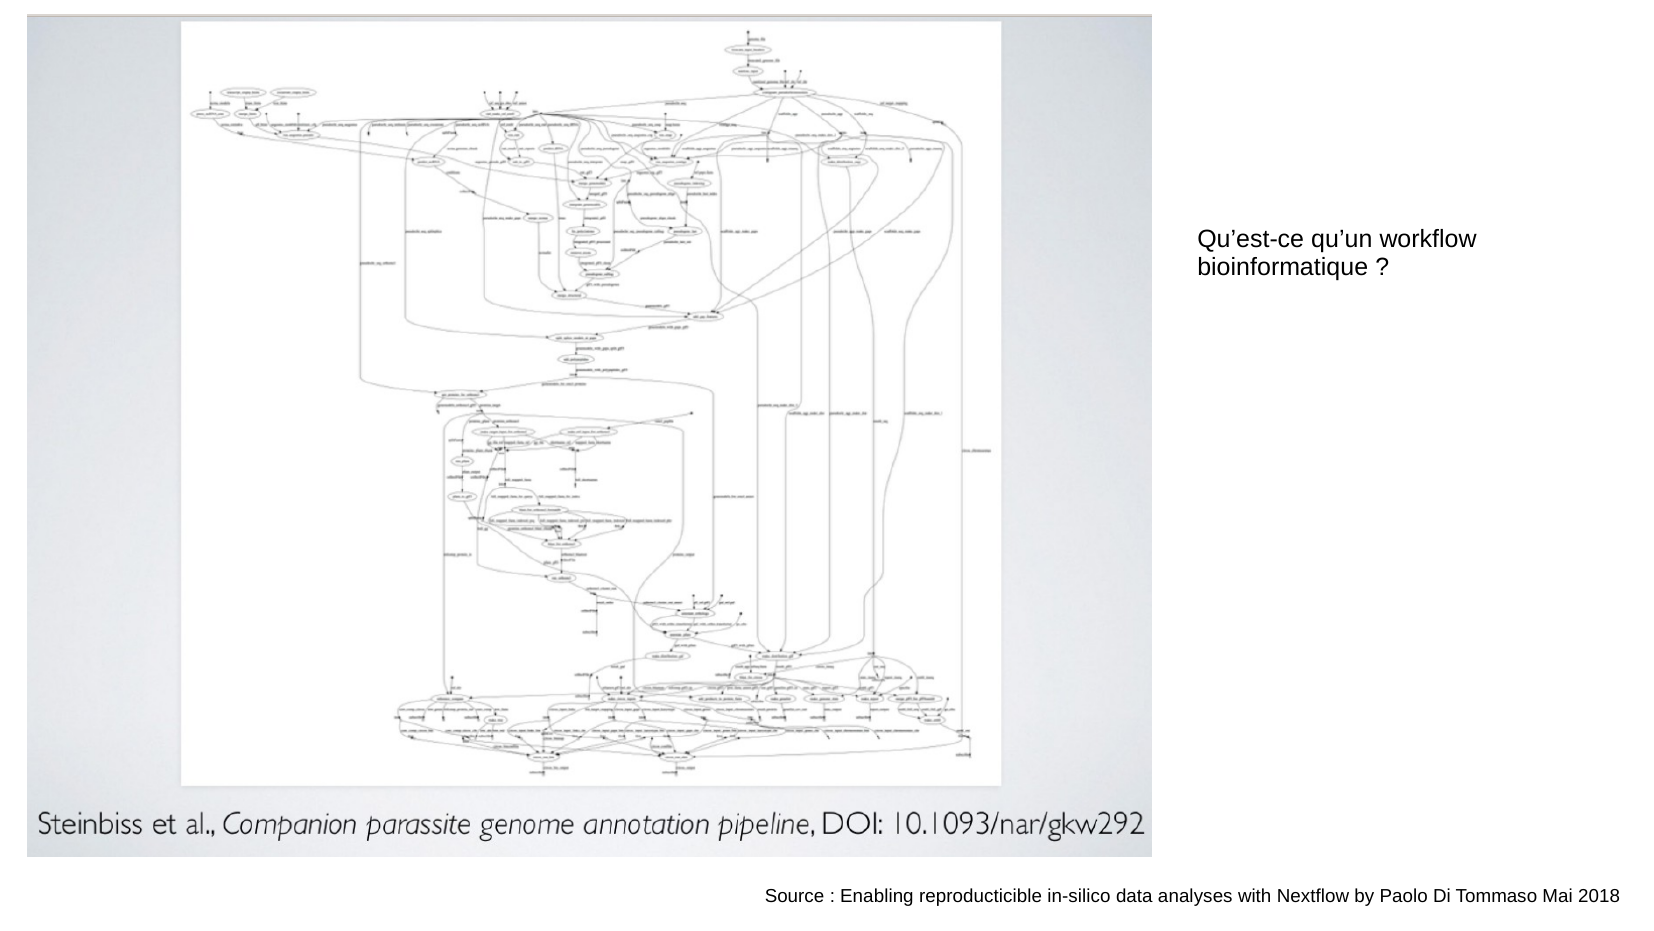

Qu’est-ce qu’un workflow bioinformatique ?
Source : Enabling reproducticible in-silico data analyses with Nextflow by Paolo Di Tommaso Mai 2018